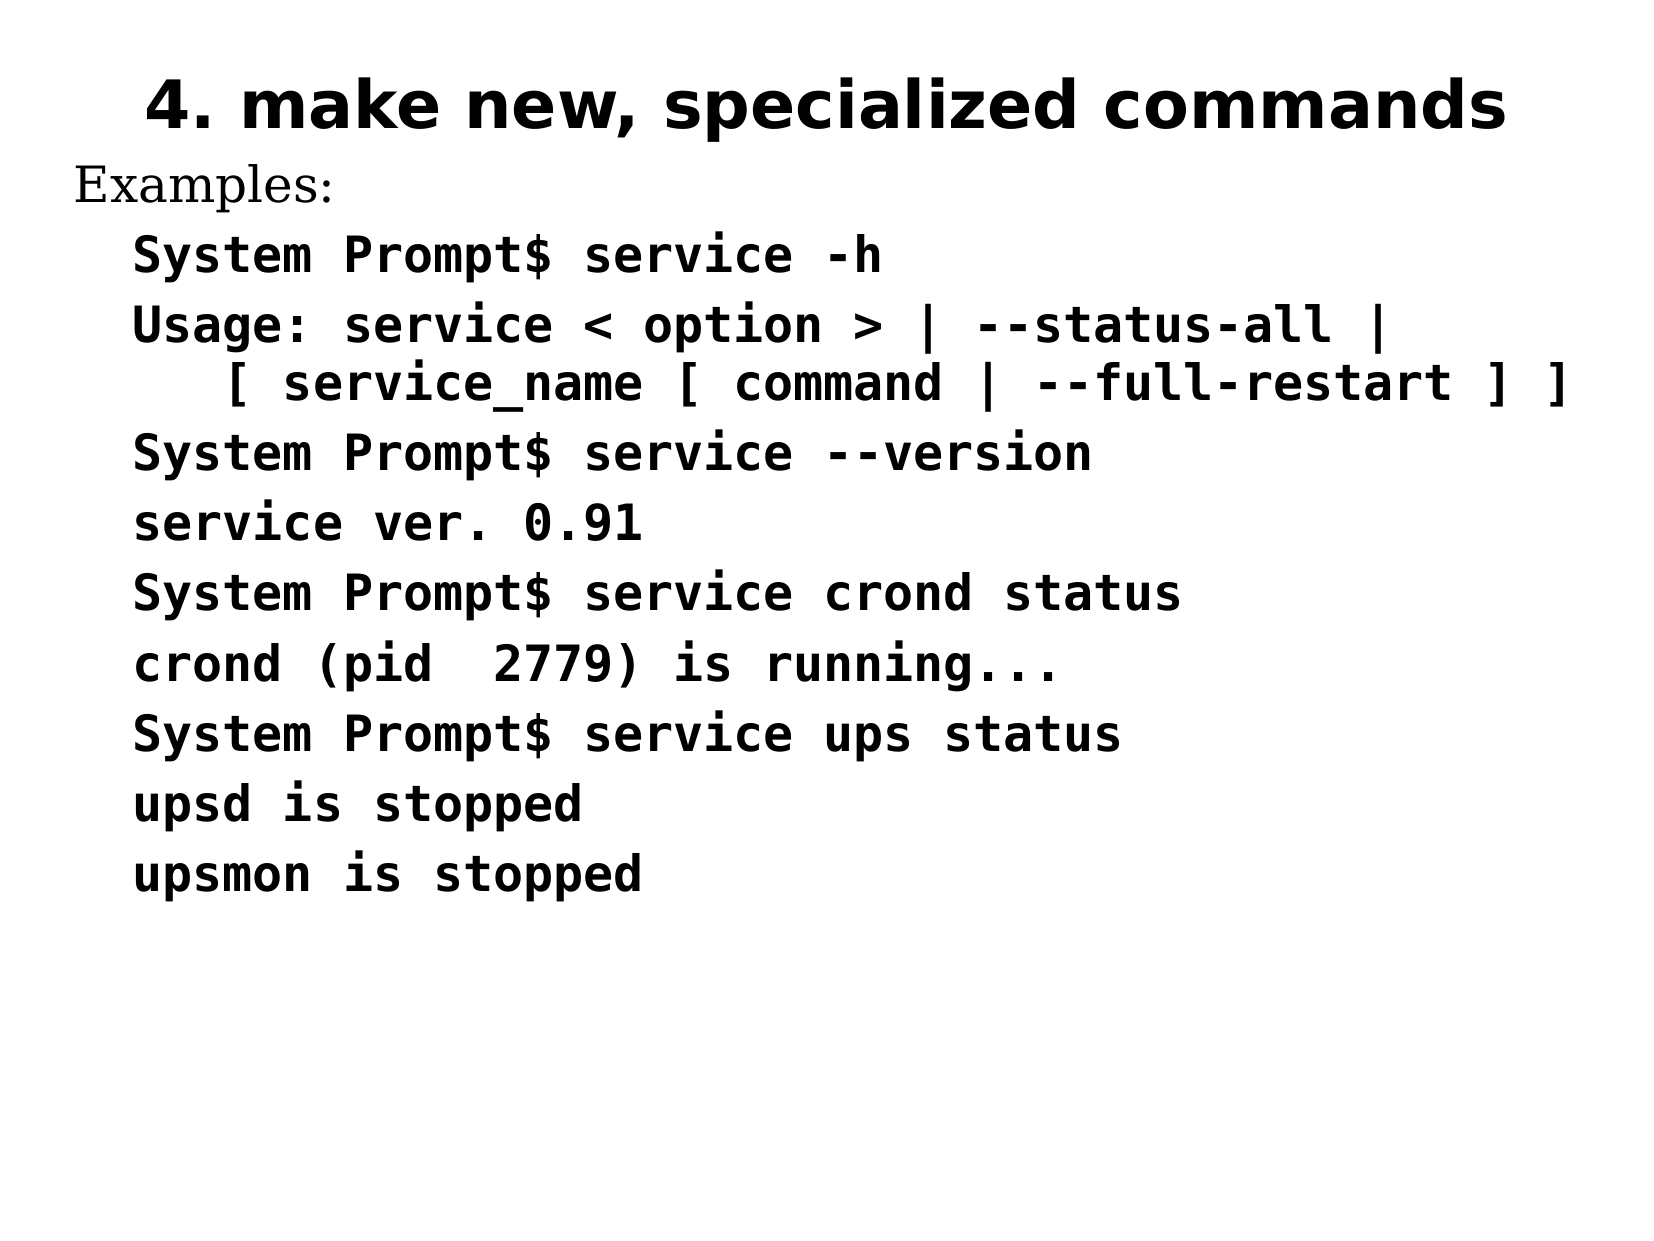

4. make new, specialized commands
Examples:
System Prompt$ service -h
Usage: service < option > | --status-all |
 [ service_name [ command | --full-restart ] ]
System Prompt$ service --version
service ver. 0.91
System Prompt$ service crond status
crond (pid 2779) is running...
System Prompt$ service ups status
upsd is stopped
upsmon is stopped